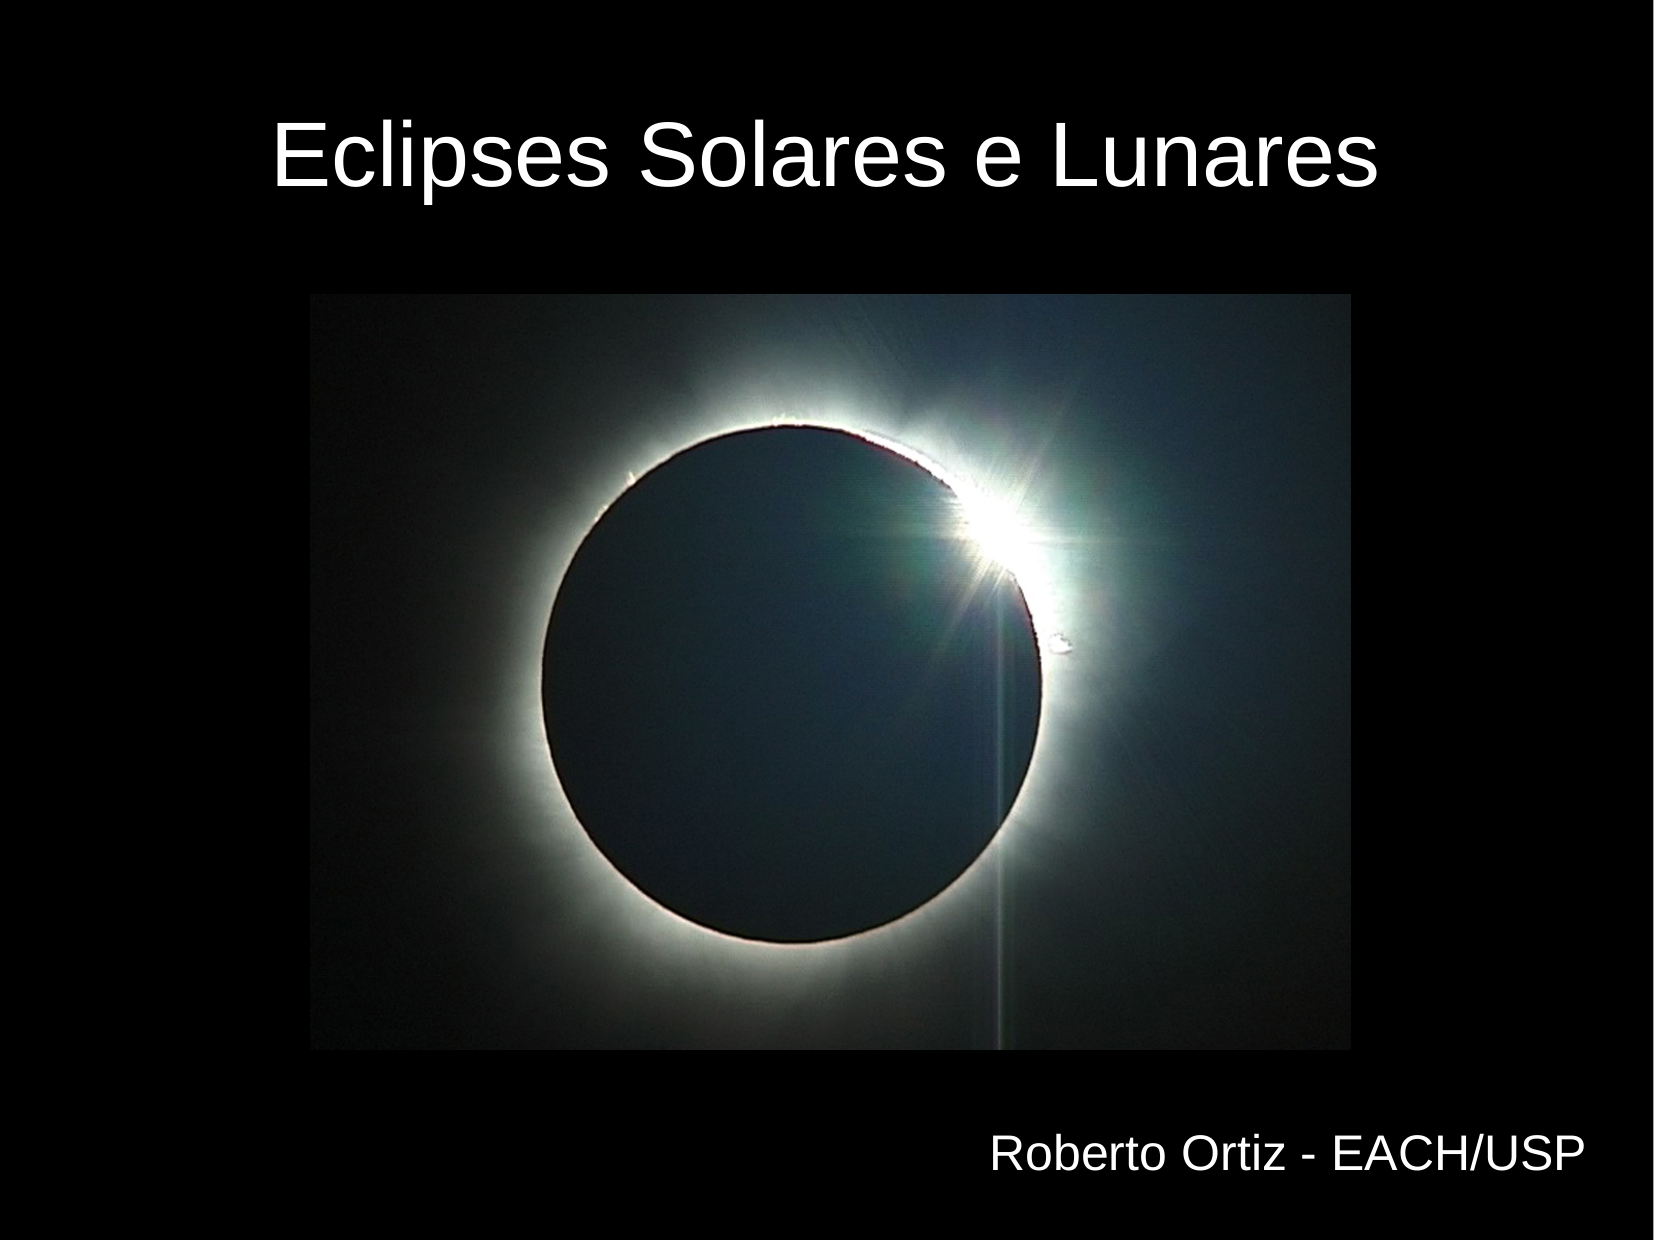

# Eclipses Solares e Lunares
Roberto Ortiz - EACH/USP